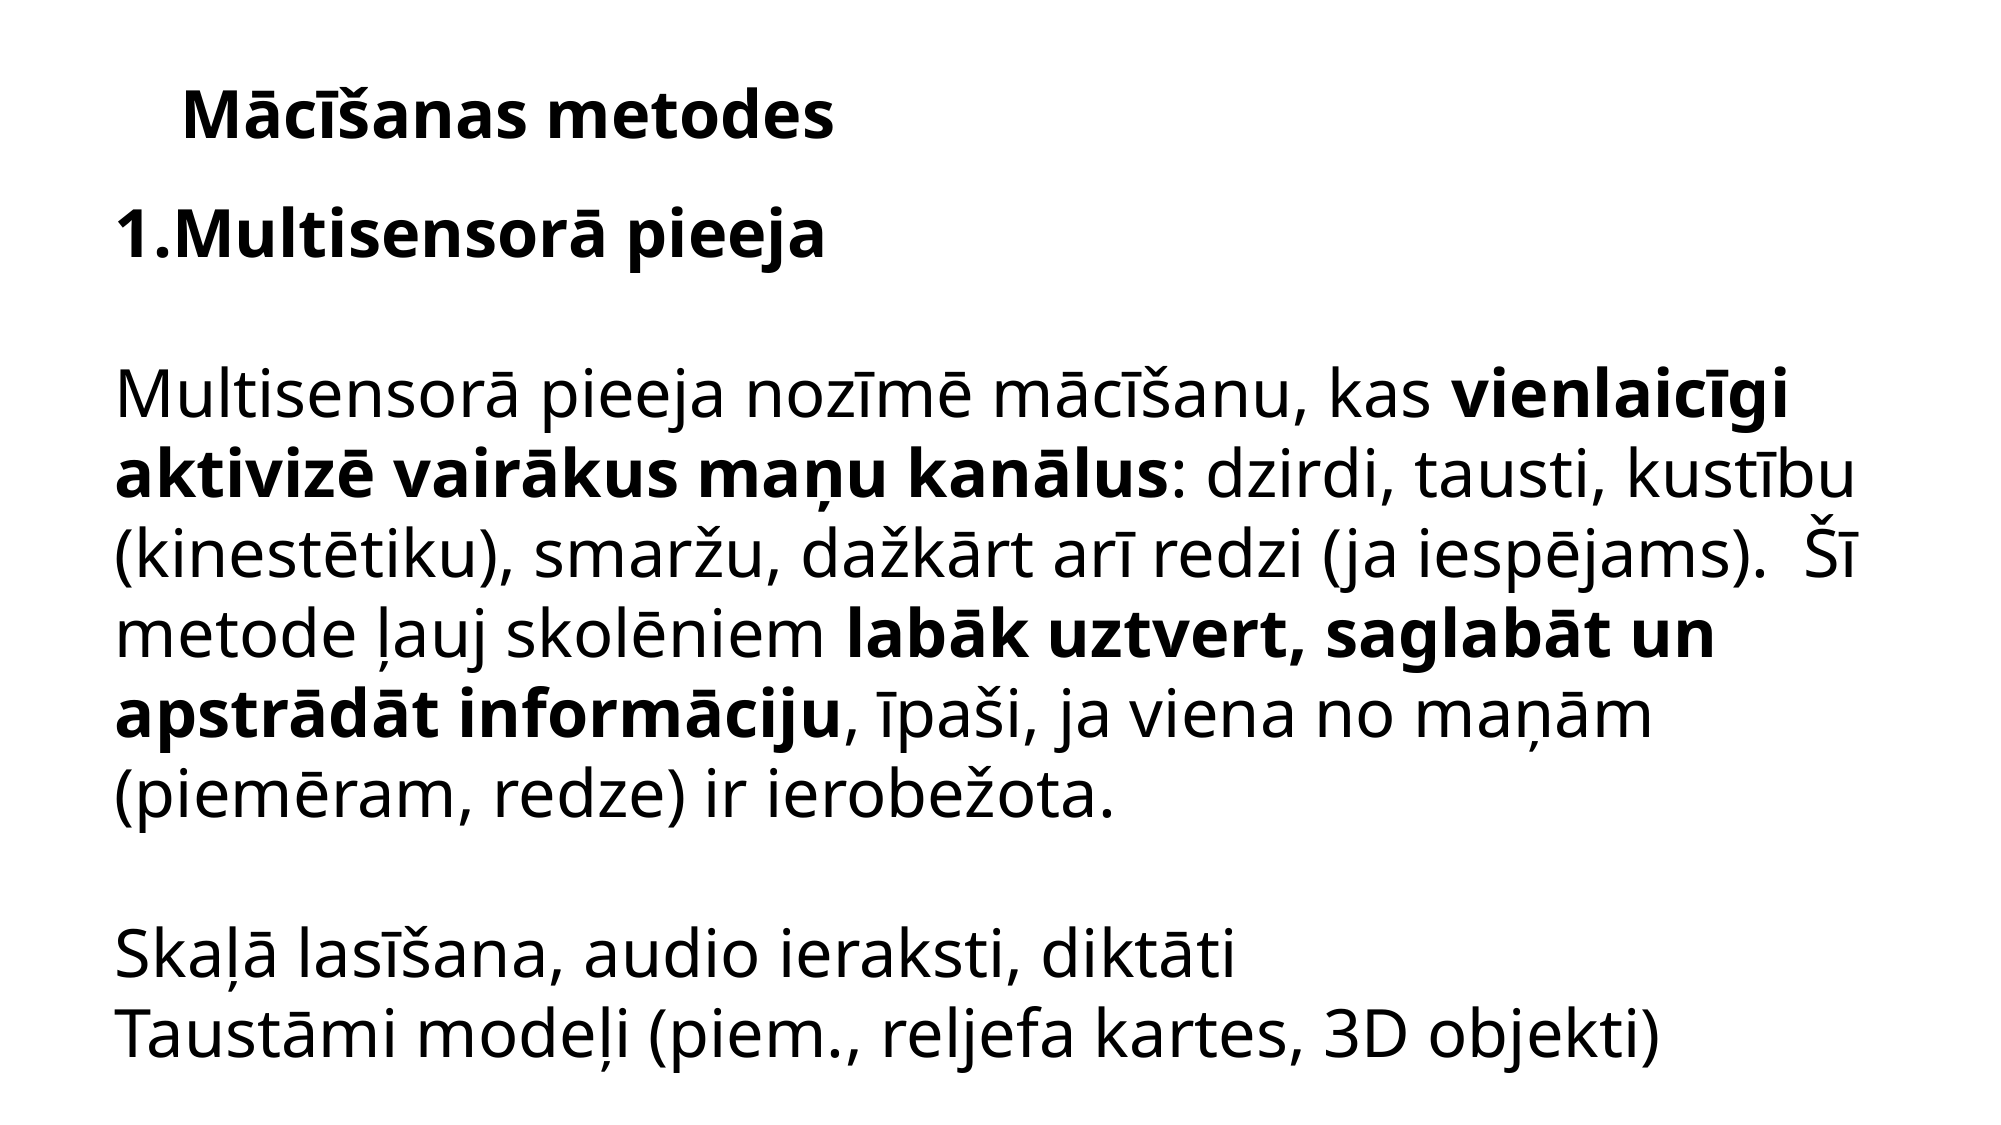

Mācīšanas metodes
1.Multisensorā pieeja
Multisensorā pieeja nozīmē mācīšanu, kas vienlaicīgi aktivizē vairākus maņu kanālus: dzirdi, tausti, kustību (kinestētiku), smaržu, dažkārt arī redzi (ja iespējams). Šī metode ļauj skolēniem labāk uztvert, saglabāt un apstrādāt informāciju, īpaši, ja viena no maņām (piemēram, redze) ir ierobežota.
Skaļā lasīšana, audio ieraksti, diktāti
Taustāmi modeļi (piem., reljefa kartes, 3D objekti)